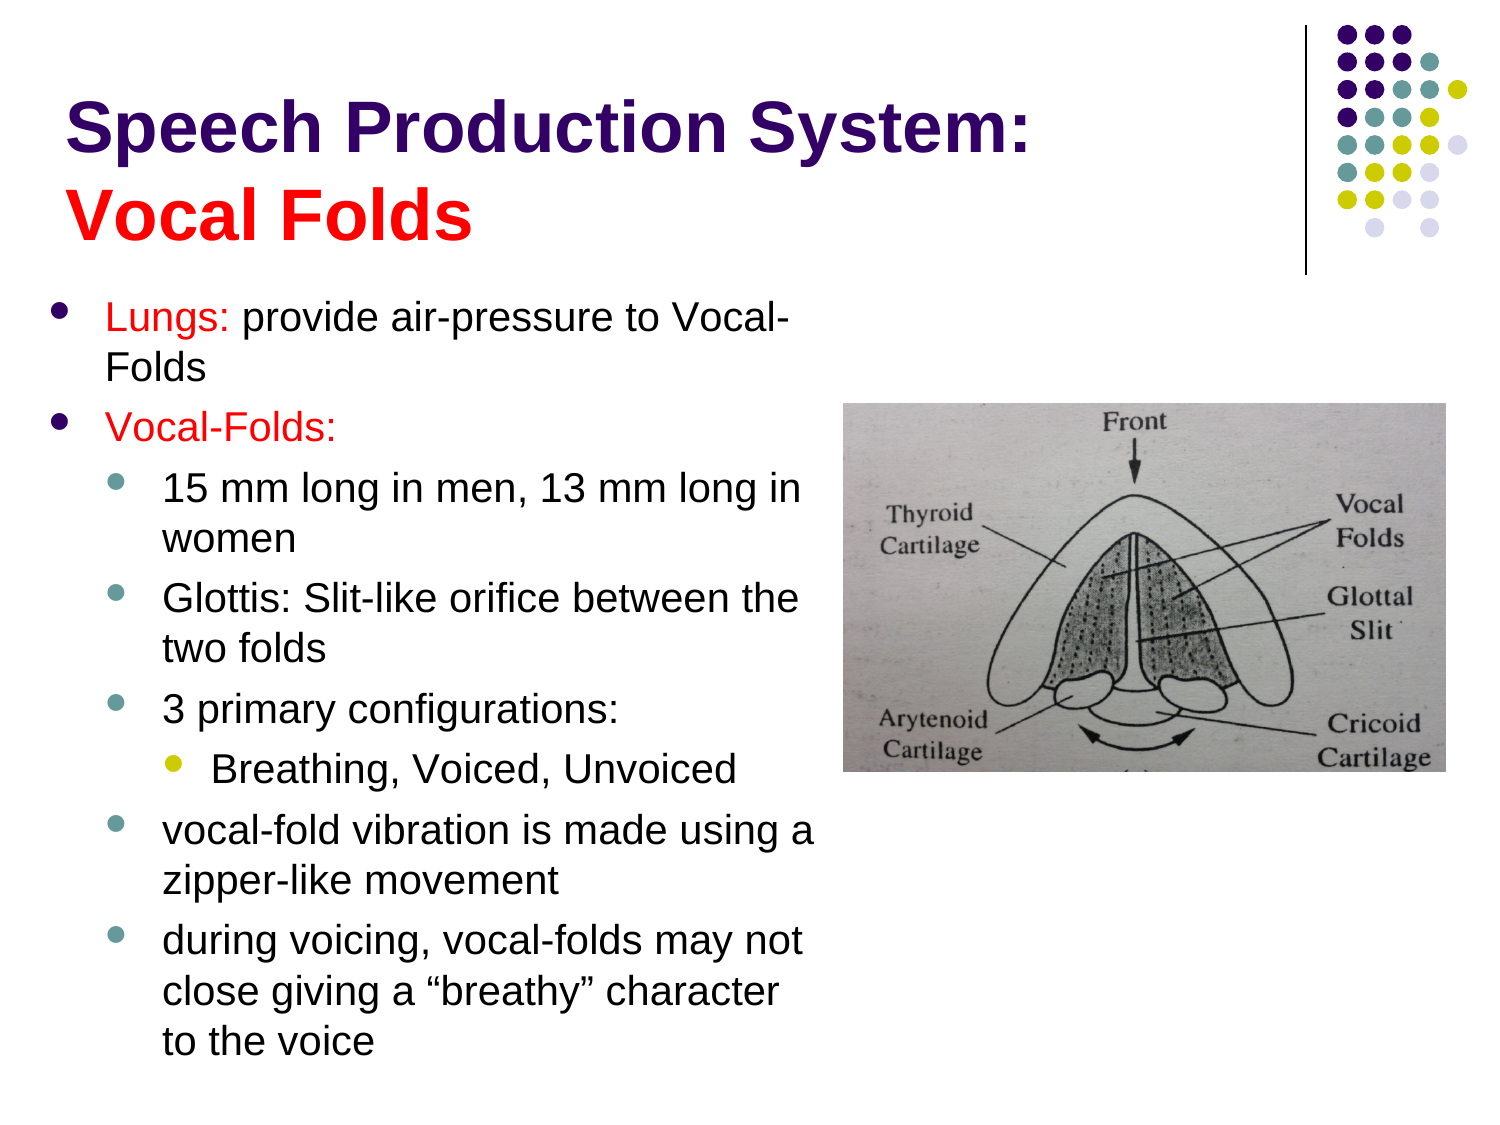

# Speech Production System: Vocal Folds
Lungs: provide air-pressure to Vocal-Folds
Vocal-Folds:
15 mm long in men, 13 mm long in women
Glottis: Slit-like orifice between the two folds
3 primary configurations:
Breathing, Voiced, Unvoiced
vocal-fold vibration is made using a zipper-like movement
during voicing, vocal-folds may not close giving a “breathy” character to the voice